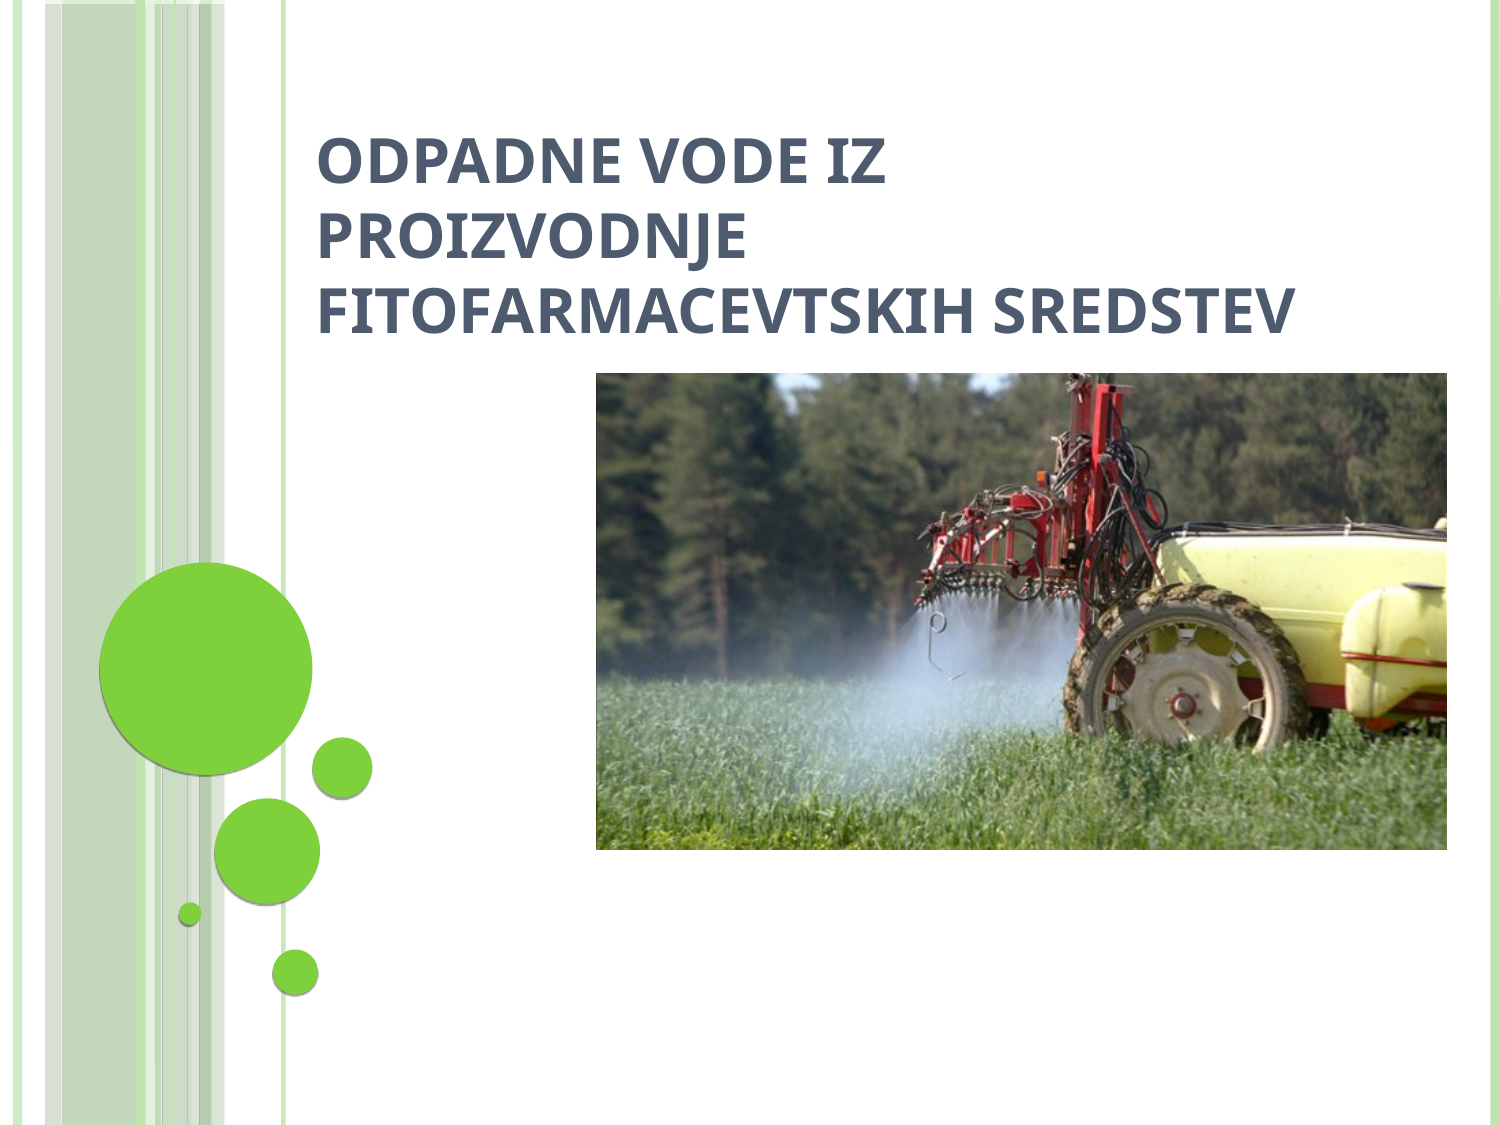

# Odpadne vode iz proizvodnje fitofarmacevtskih sredstev